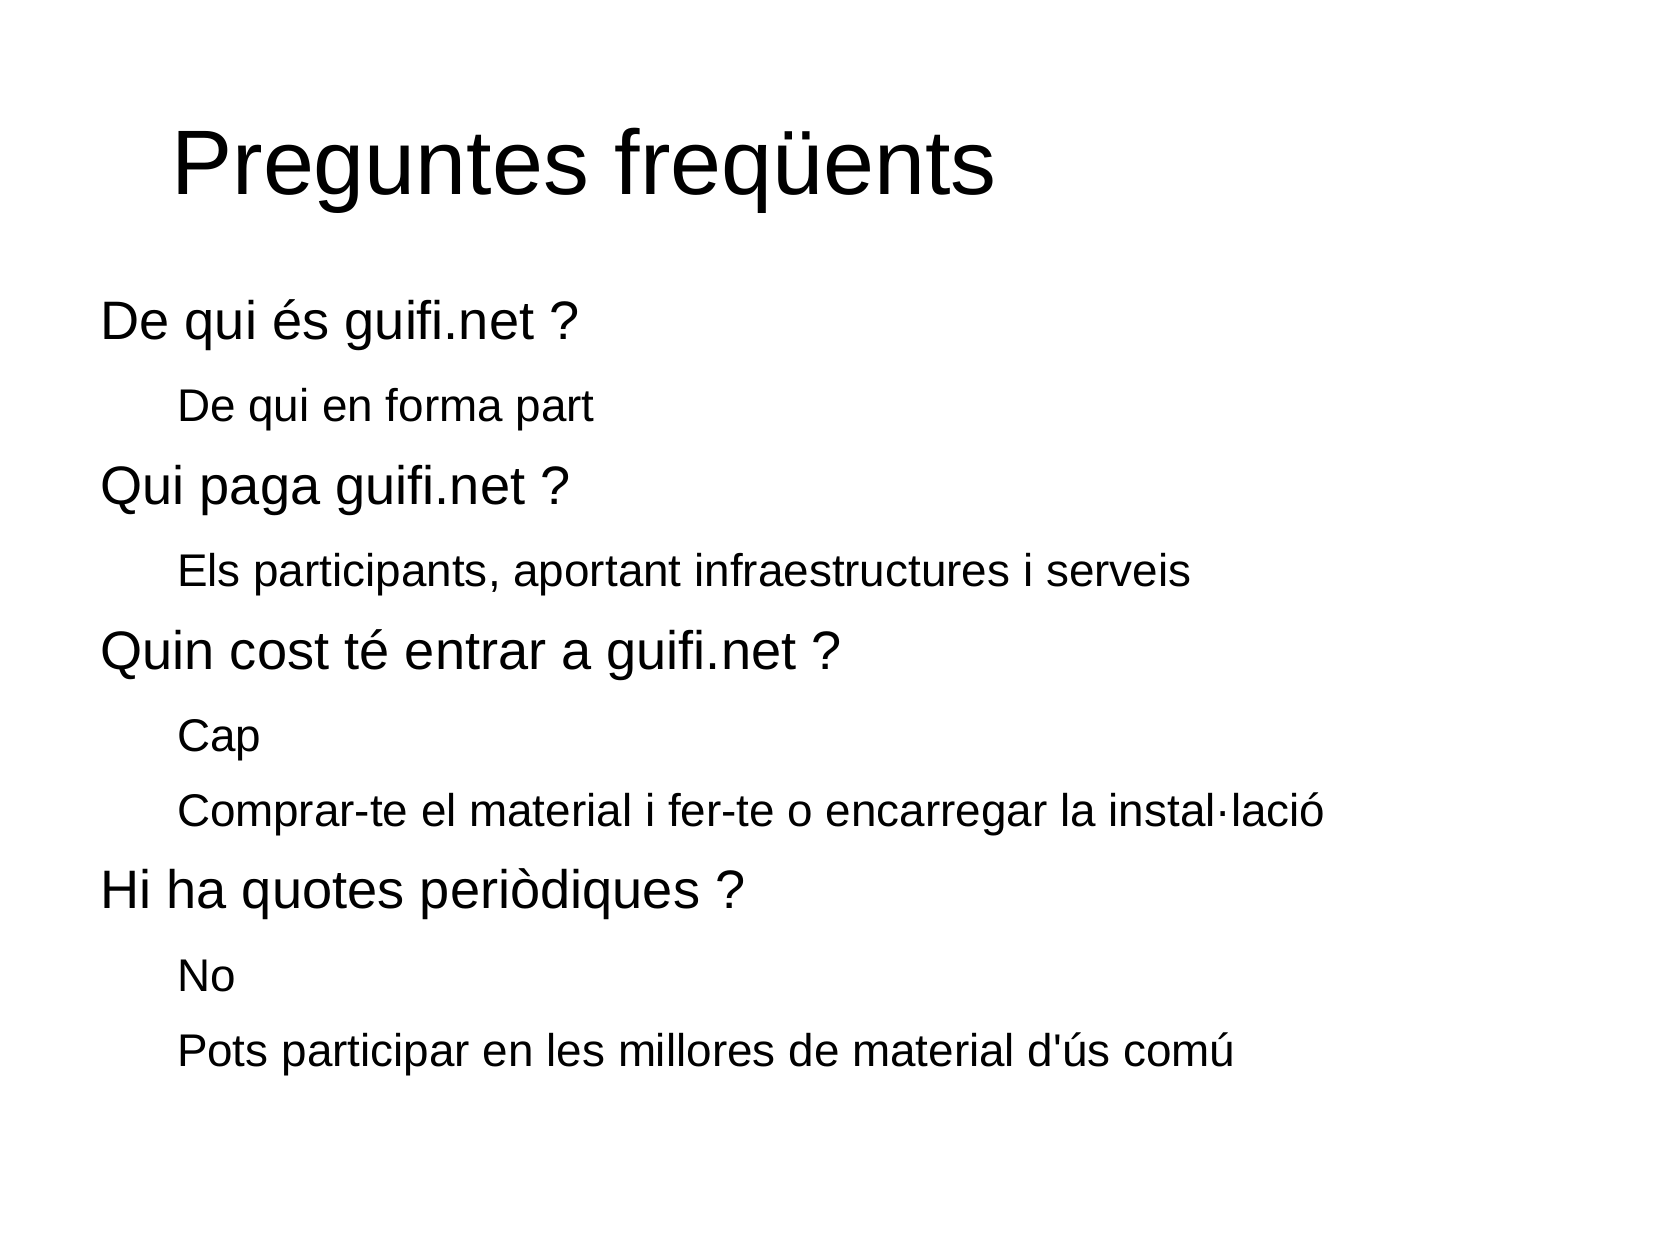

# Preguntes freqüents
De qui és guifi.net ?
De qui en forma part
Qui paga guifi.net ?
Els participants, aportant infraestructures i serveis
Quin cost té entrar a guifi.net ?
Cap
Comprar-te el material i fer-te o encarregar la instal·lació
Hi ha quotes periòdiques ?
No
Pots participar en les millores de material d'ús comú